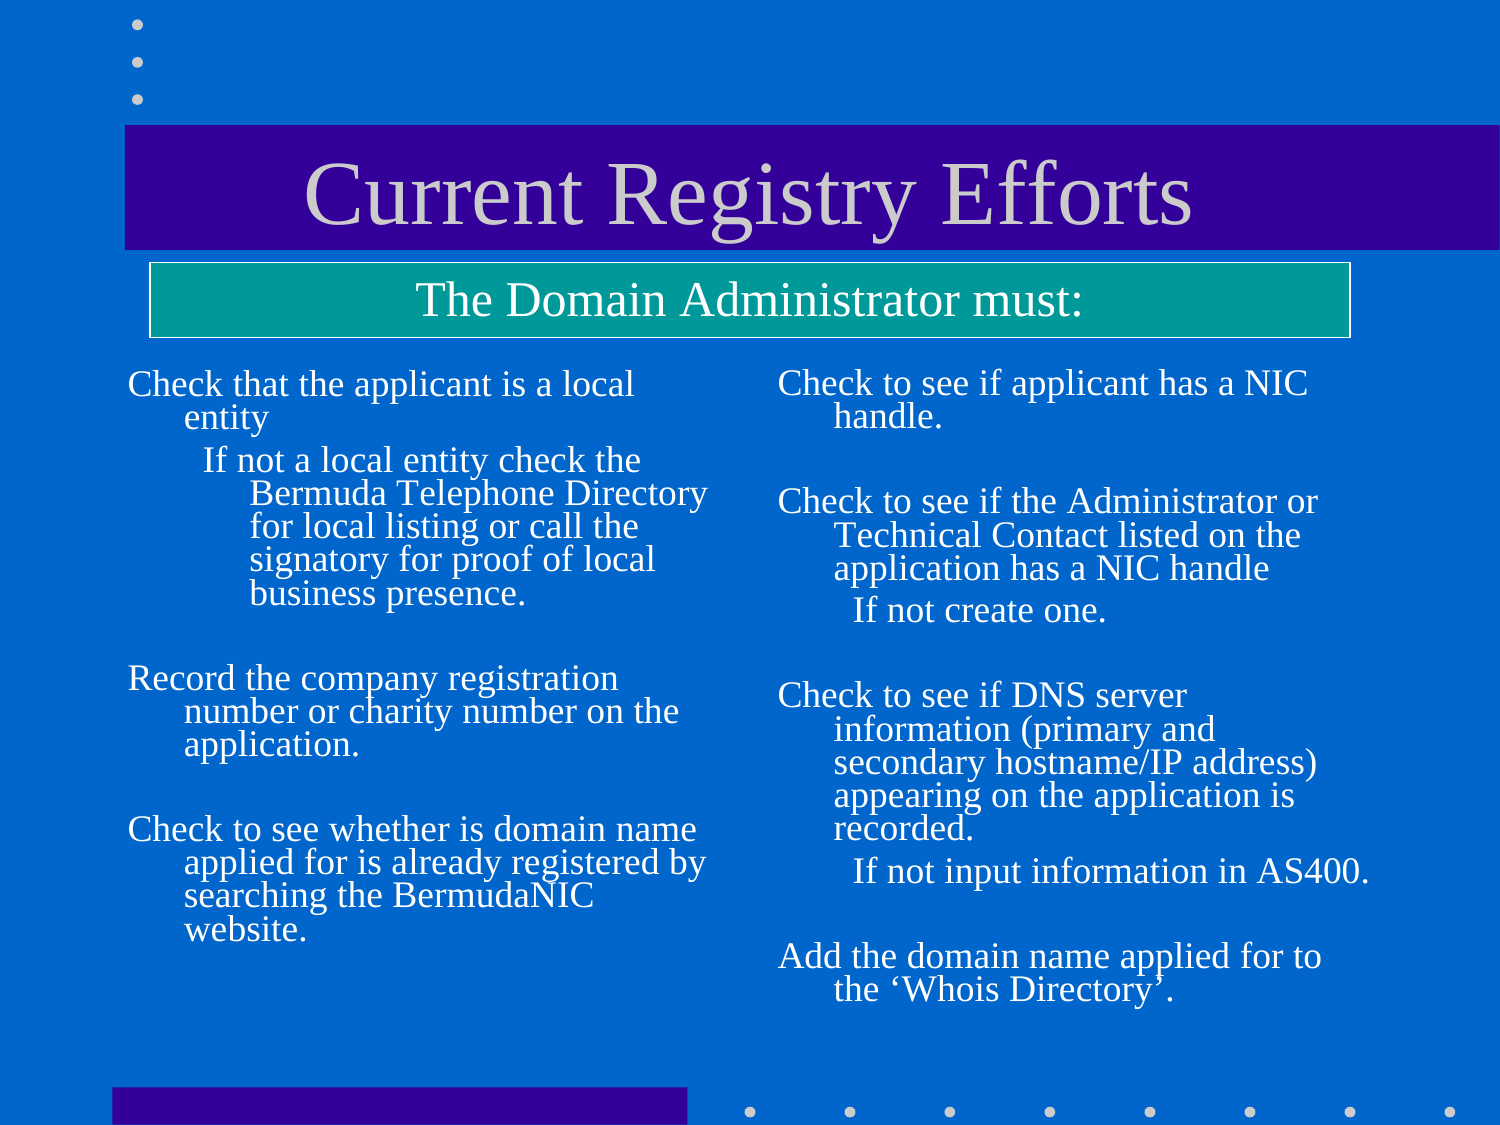

# Current Registry Efforts
The Domain Administrator must:
Check to see if applicant has a NIC handle.
Check to see if the Administrator or Technical Contact listed on the application has a NIC handle
If not create one.
Check to see if DNS server information (primary and secondary hostname/IP address) appearing on the application is recorded.
If not input information in AS400.
Add the domain name applied for to the ‘Whois Directory’.
Check that the applicant is a local entity
If not a local entity check the Bermuda Telephone Directory for local listing or call the signatory for proof of local business presence.
Record the company registration number or charity number on the application.
Check to see whether is domain name applied for is already registered by searching the BermudaNIC website.